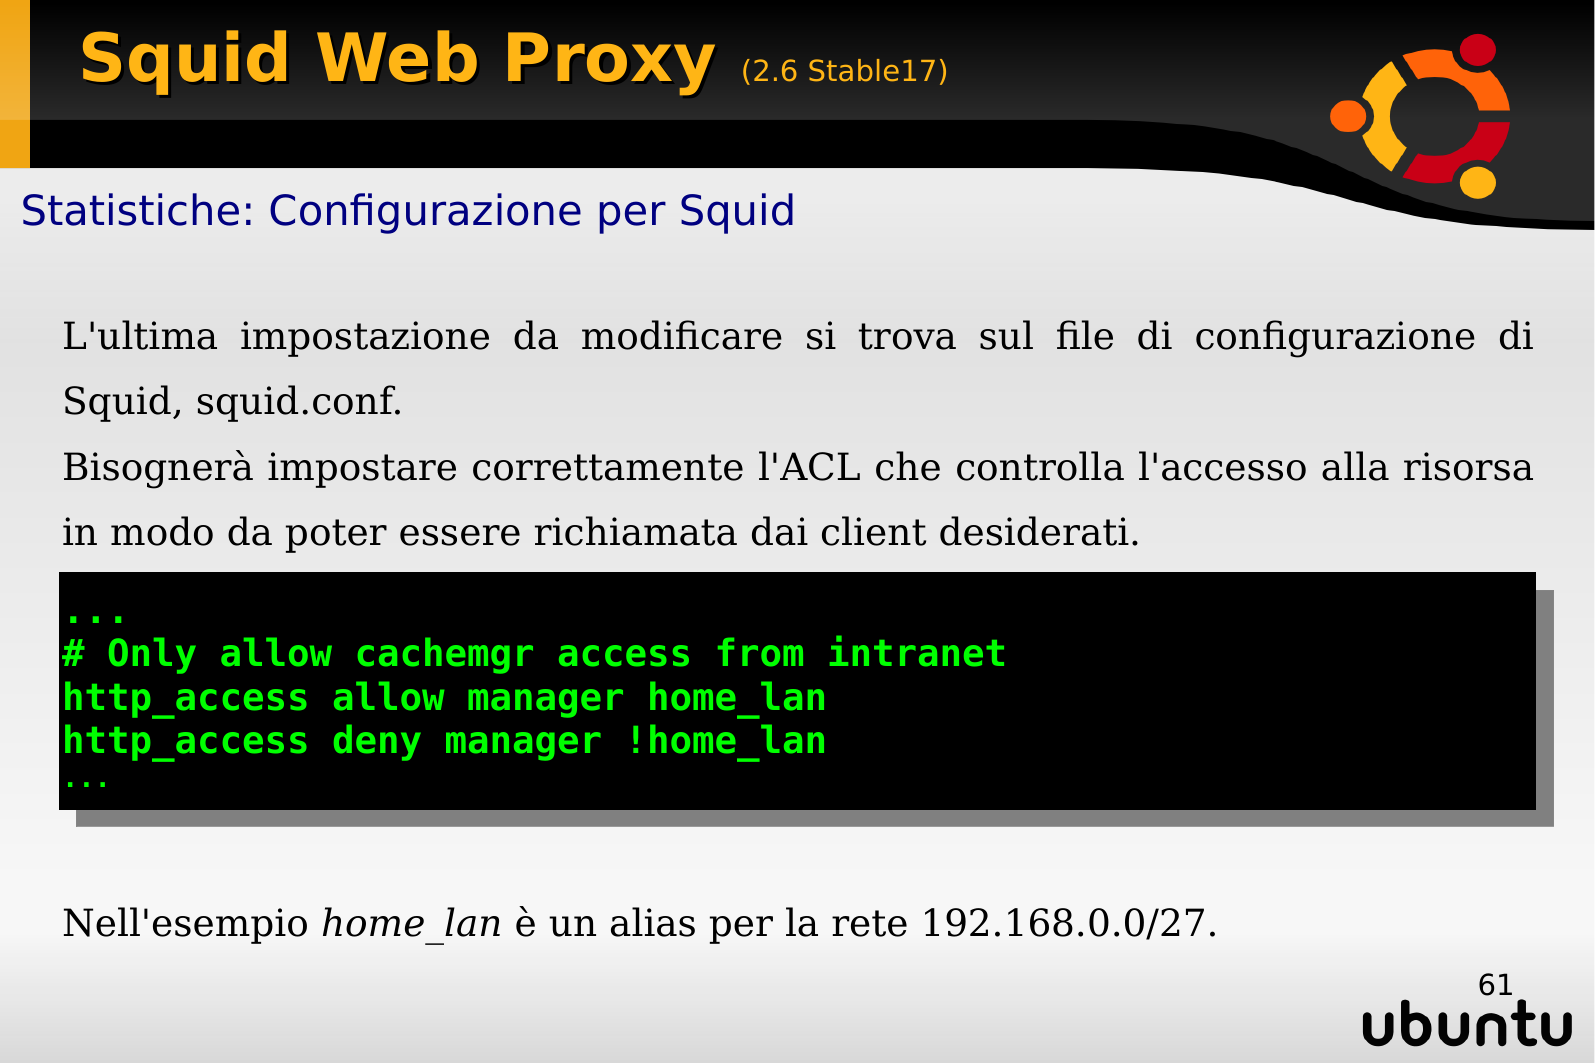

Squid Web Proxy (2.6 Stable17)
Statistiche: Configurazione per Squid
L'ultima impostazione da modificare si trova sul file di configurazione di Squid, squid.conf.
Bisognerà impostare correttamente l'ACL che controlla l'accesso alla risorsa in modo da poter essere richiamata dai client desiderati.
Nell'esempio home_lan è un alias per la rete 192.168.0.0/27.
...
# Only allow cachemgr access from intranet
http_access allow manager home_lan
http_access deny manager !home_lan
...
61